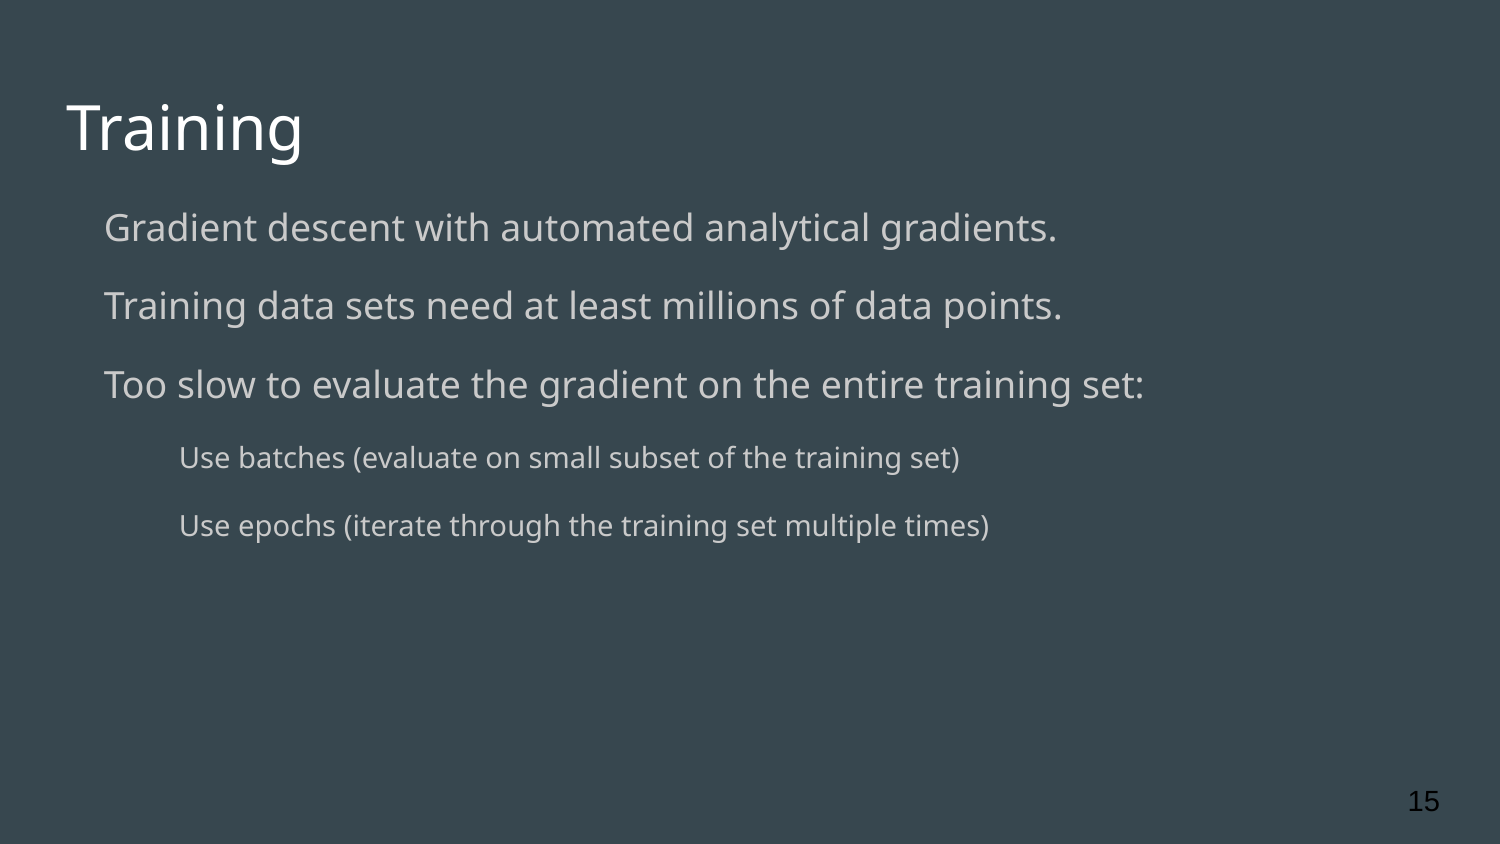

# Training
Gradient descent with automated analytical gradients.
Training data sets need at least millions of data points.
Too slow to evaluate the gradient on the entire training set:
Use batches (evaluate on small subset of the training set)
Use epochs (iterate through the training set multiple times)